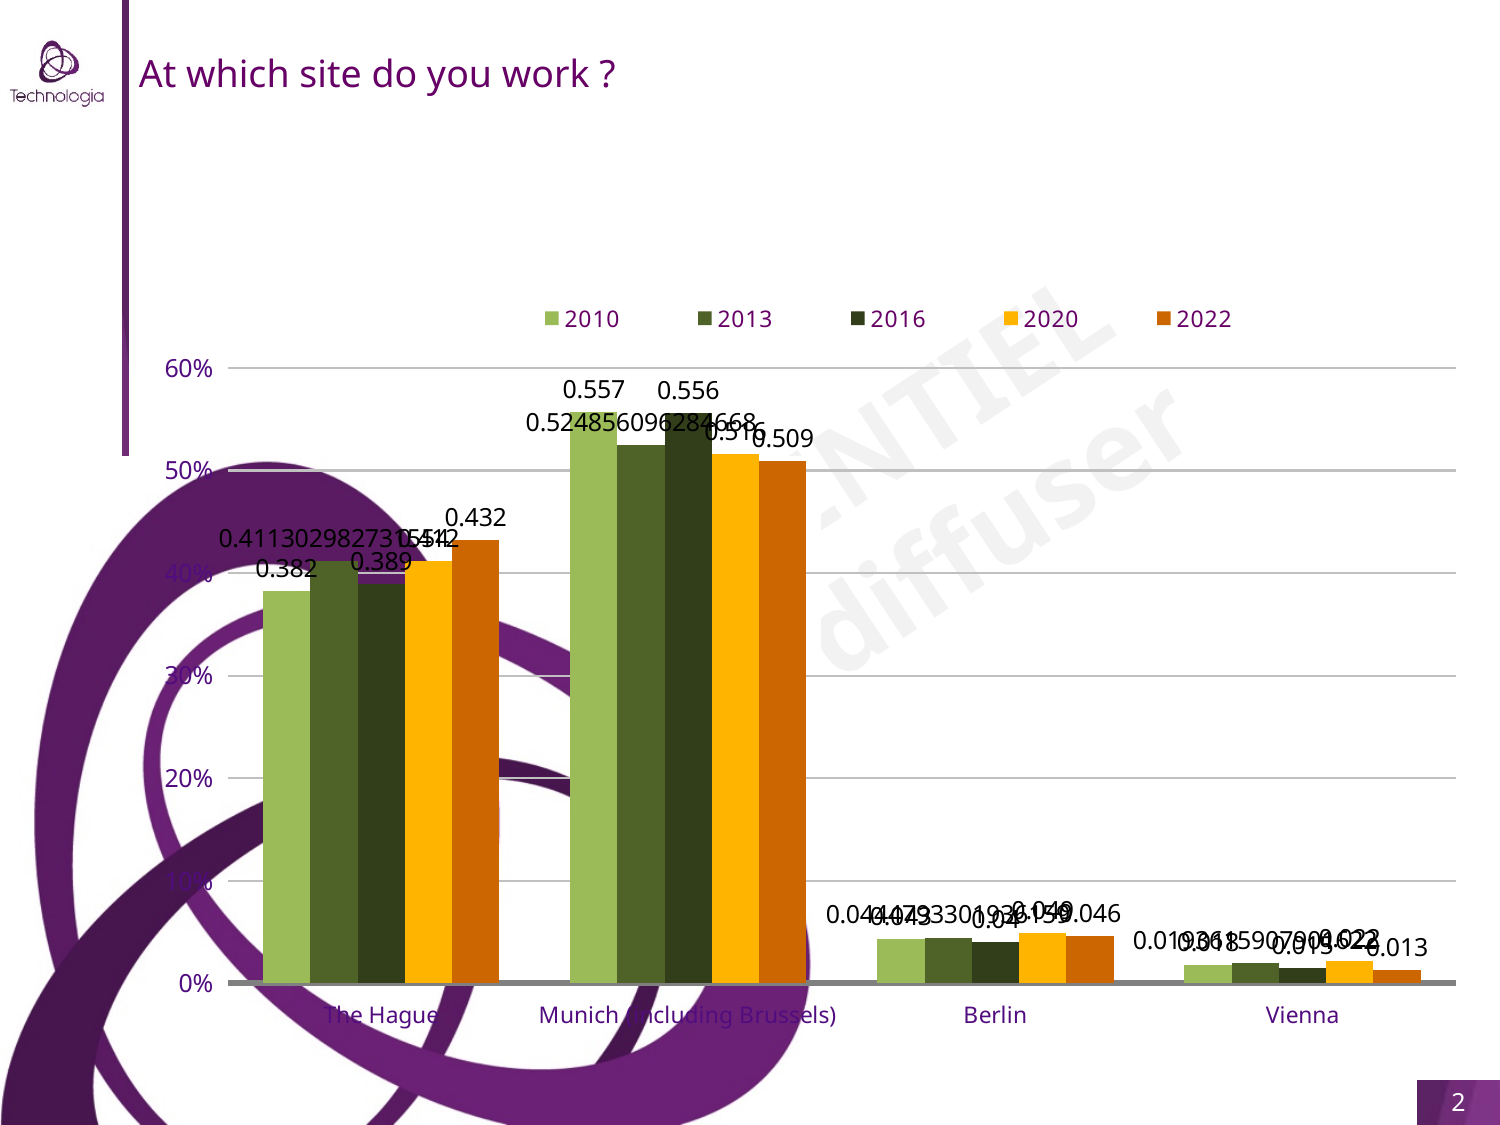

# At which site do you work ?
### Chart
| Category | 2010 | 2013 | 2016 | 2020 | 2022 |
|---|---|---|---|---|---|
| The Hague | 0.382 | 0.411302982731554 | 0.389 | 0.412 | 0.432 |
| Munich (including Brussels) | 0.557 | 0.524856096284668 | 0.556 | 0.516 | 0.509 |
| Berlin | 0.043 | 0.0444793301936159 | 0.04 | 0.049 | 0.046 |
| Vienna | 0.018 | 0.0193615907901622 | 0.015 | 0.022 | 0.013 |